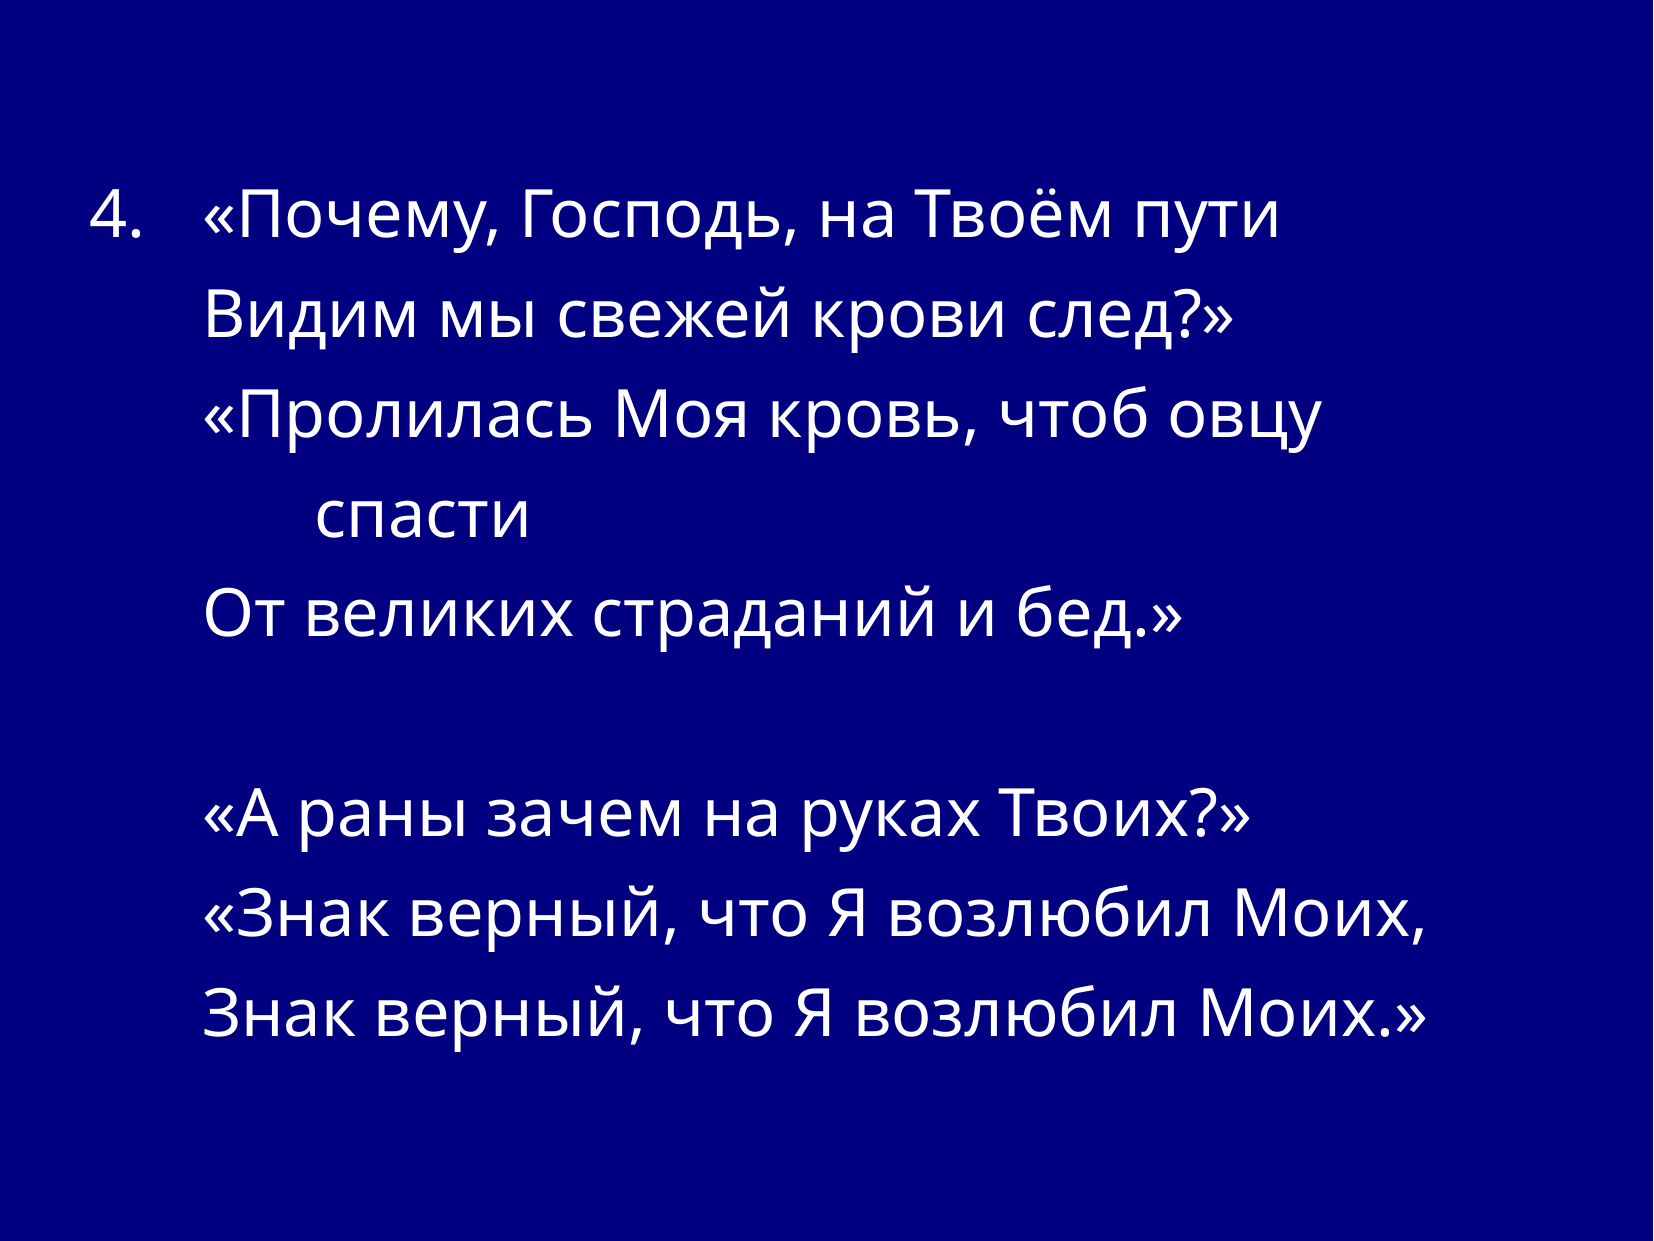

4.	«Почему, Господь, на Твоём пути
	Видим мы свежей крови след?»
	«Пролилась Моя кровь, чтоб овцу
		спасти
	От великих страданий и бед.»
	«А раны зачем на руках Твоих?»
	«Знак верный, что Я возлюбил Моих,
	Знак верный, что Я возлюбил Моих.»